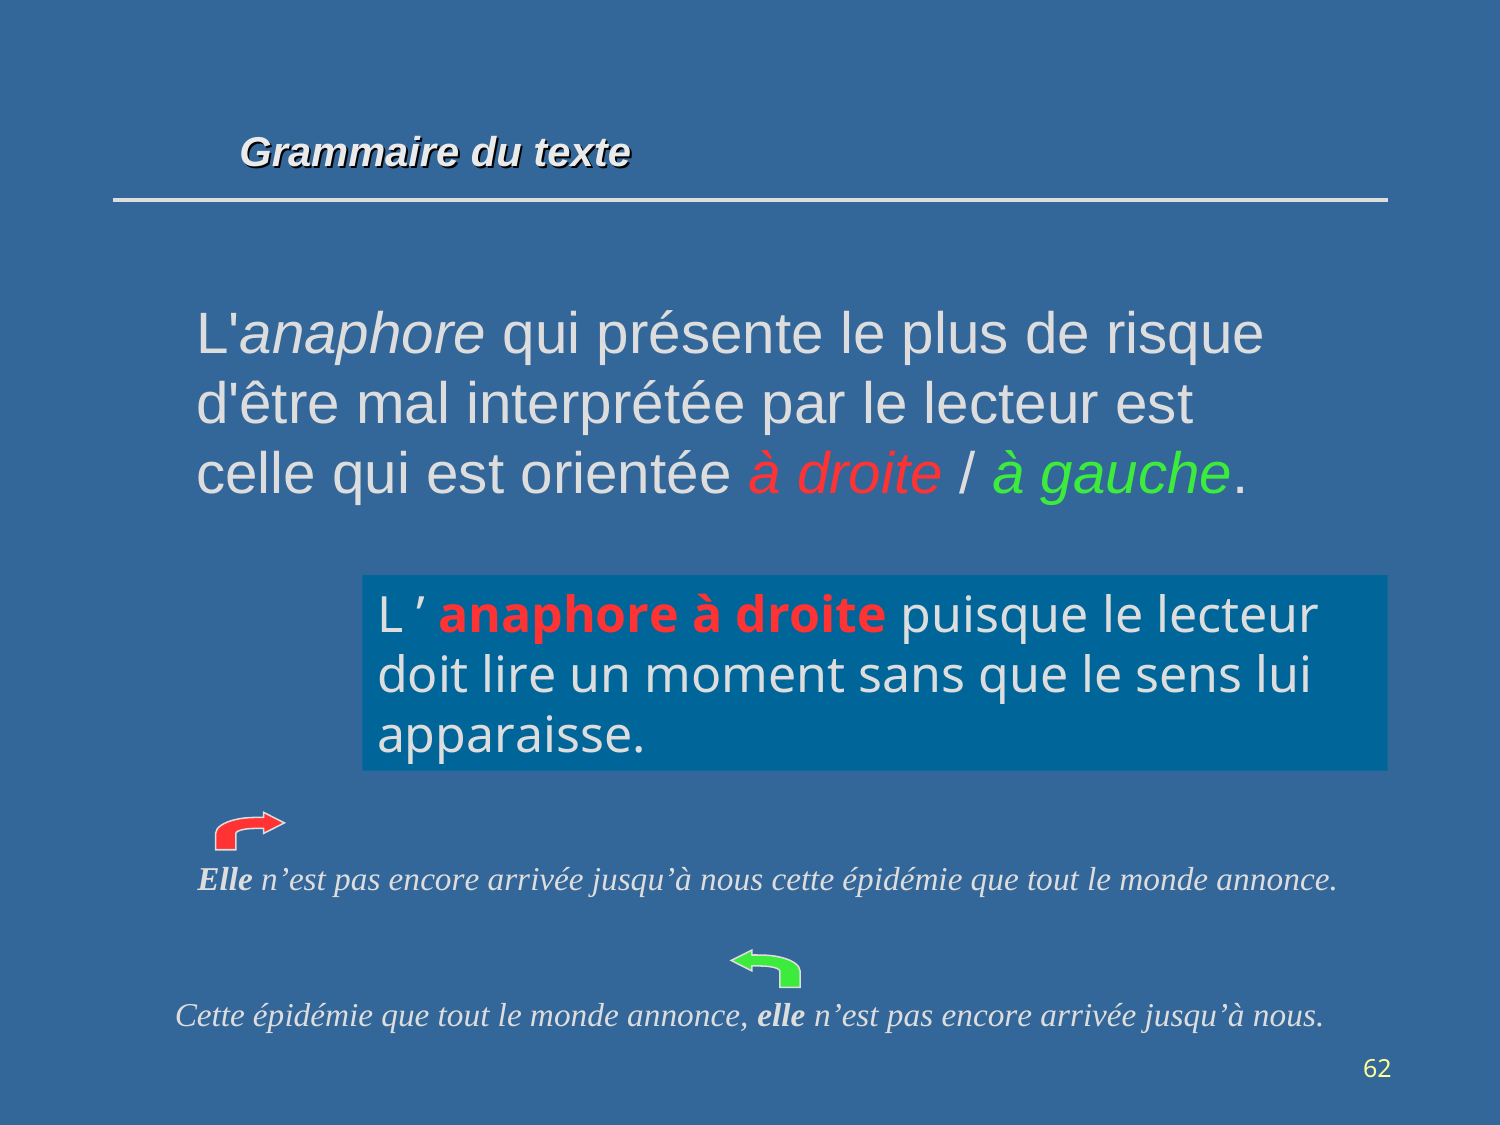

Grammaire du texte
L'anaphore qui présente le plus de risque d'être mal interprétée par le lecteur est celle qui est orientée à droite / à gauche.
L ’ anaphore à droite puisque le lecteur doit lire un moment sans que le sens lui apparaisse.
Elle n’est pas encore arrivée jusqu’à nous cette épidémie que tout le monde annonce.
Cette épidémie que tout le monde annonce, elle n’est pas encore arrivée jusqu’à nous.
62